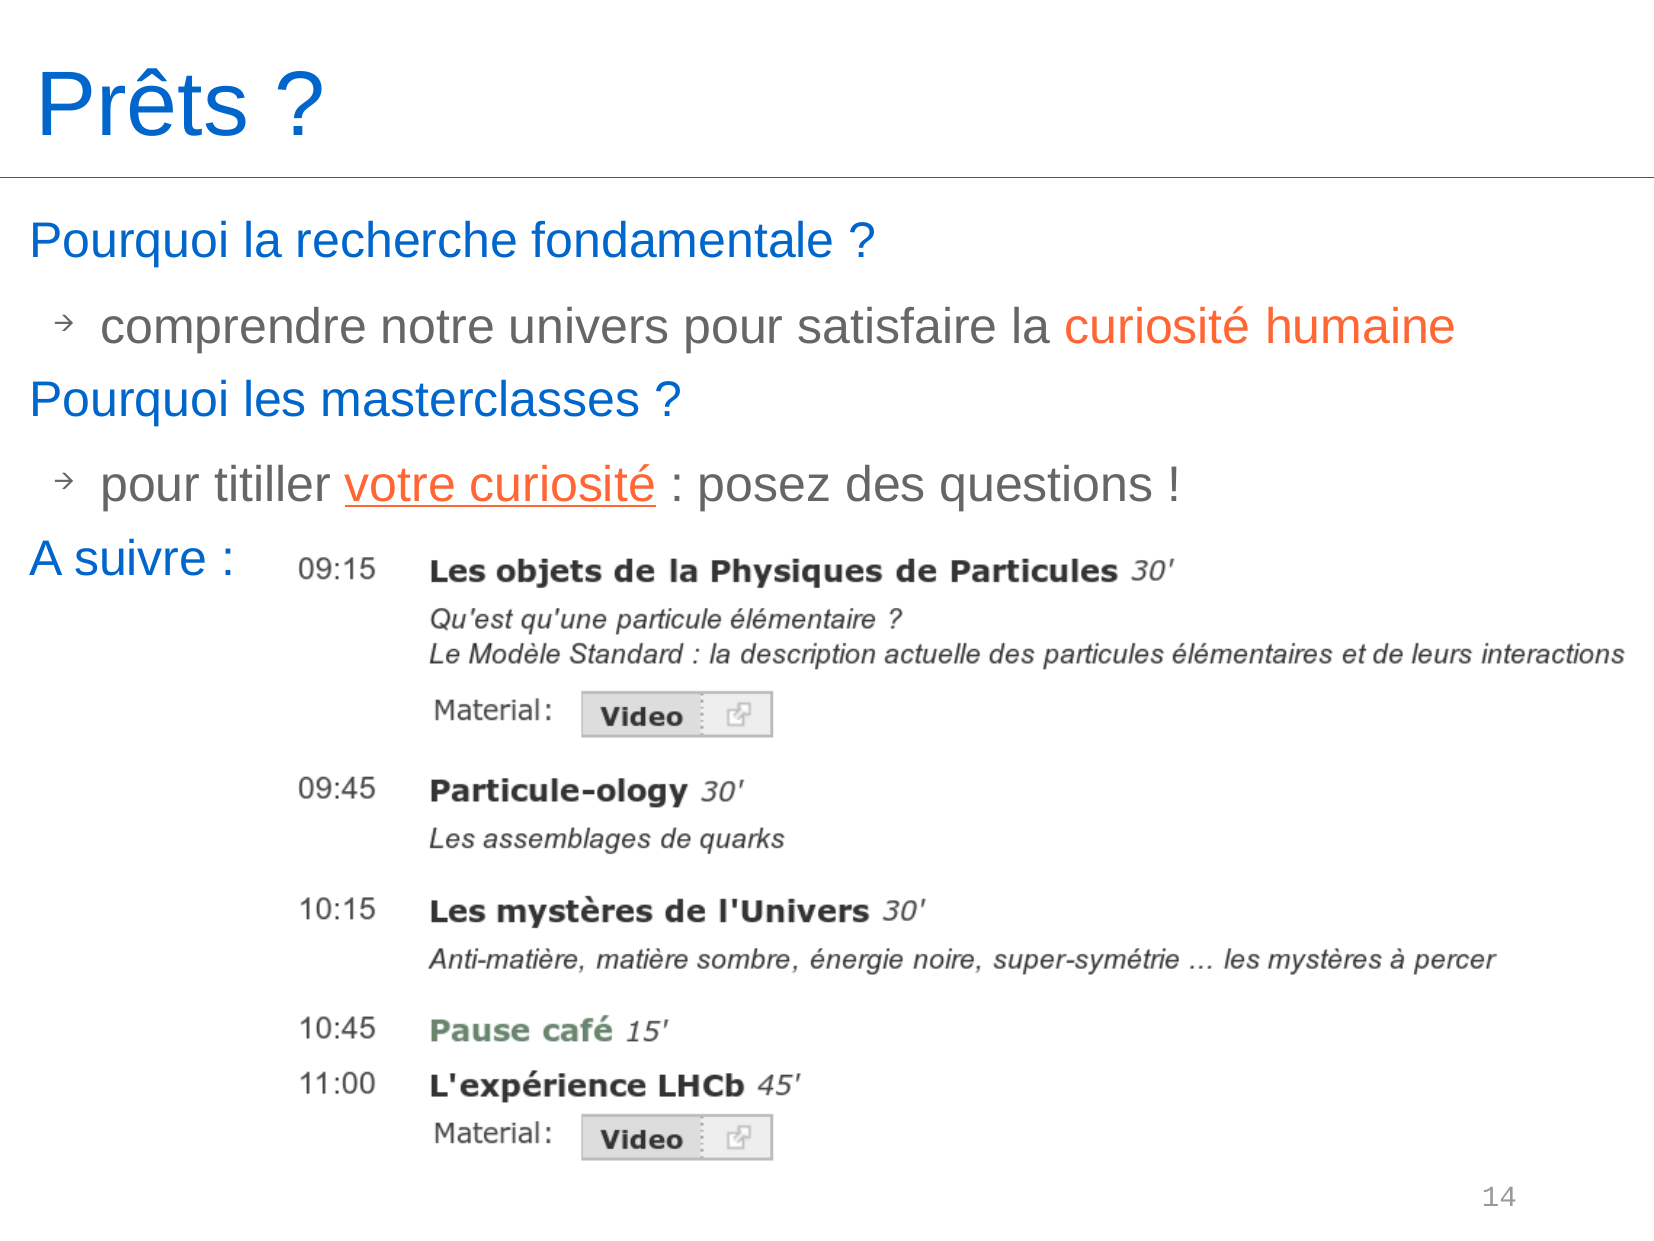

# Prêts ?
Pourquoi la recherche fondamentale ?
comprendre notre univers pour satisfaire la curiosité humaine
Pourquoi les masterclasses ?
pour titiller votre curiosité : posez des questions !
A suivre :
14